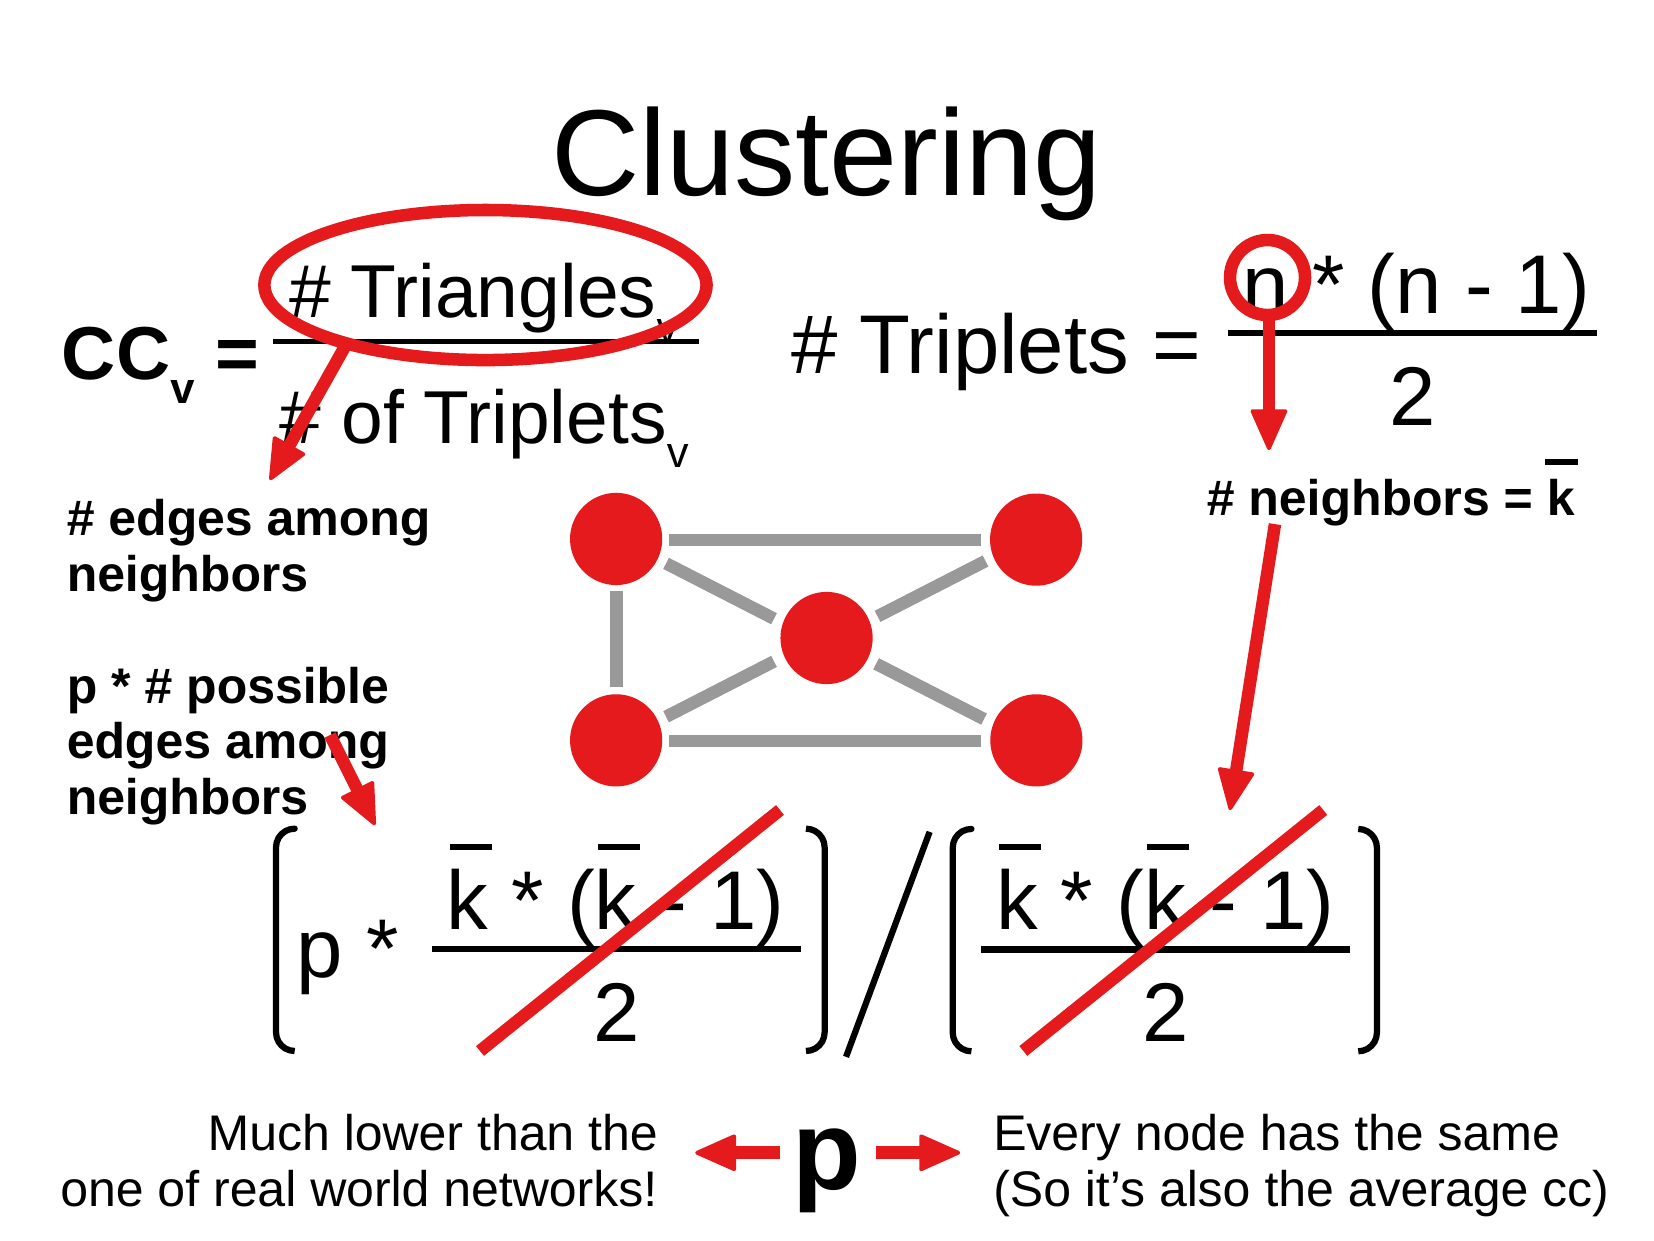

# Clustering
# edges among
neighbors
p * # possible
edges among
neighbors
n * (n - 1)
# Triplets =
2
# neighbors = k
# Trianglesv
# of Tripletsv
CCv =
k * (k - 1)
2
k * (k - 1)
p *
2
p
Every node has the same
(So it’s also the average cc)
Much lower than the
one of real world networks!